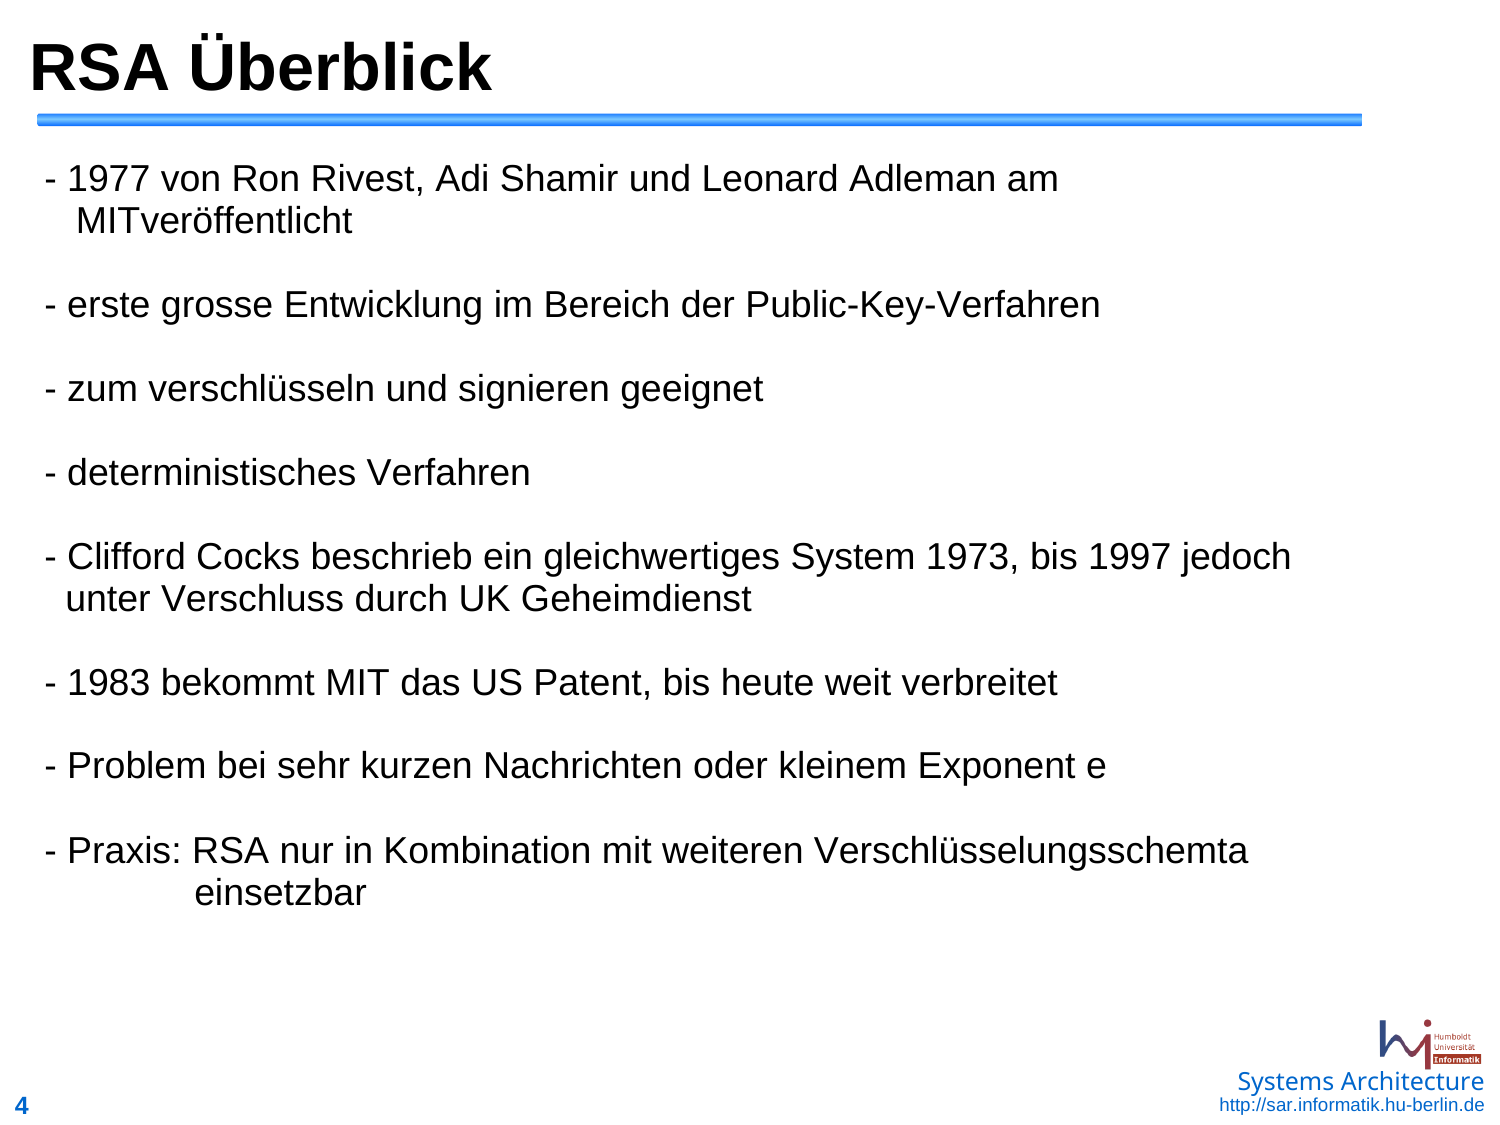

# RSA Überblick
- 1977 von Ron Rivest, Adi Shamir und Leonard Adleman am
 MITveröffentlicht
- erste grosse Entwicklung im Bereich der Public-Key-Verfahren
- zum verschlüsseln und signieren geeignet
- deterministisches Verfahren
- Clifford Cocks beschrieb ein gleichwertiges System 1973, bis 1997 jedoch
 unter Verschluss durch UK Geheimdienst
- 1983 bekommt MIT das US Patent, bis heute weit verbreitet
- Problem bei sehr kurzen Nachrichten oder kleinem Exponent e
- Praxis: RSA nur in Kombination mit weiteren Verschlüsselungsschemta 	einsetzbar